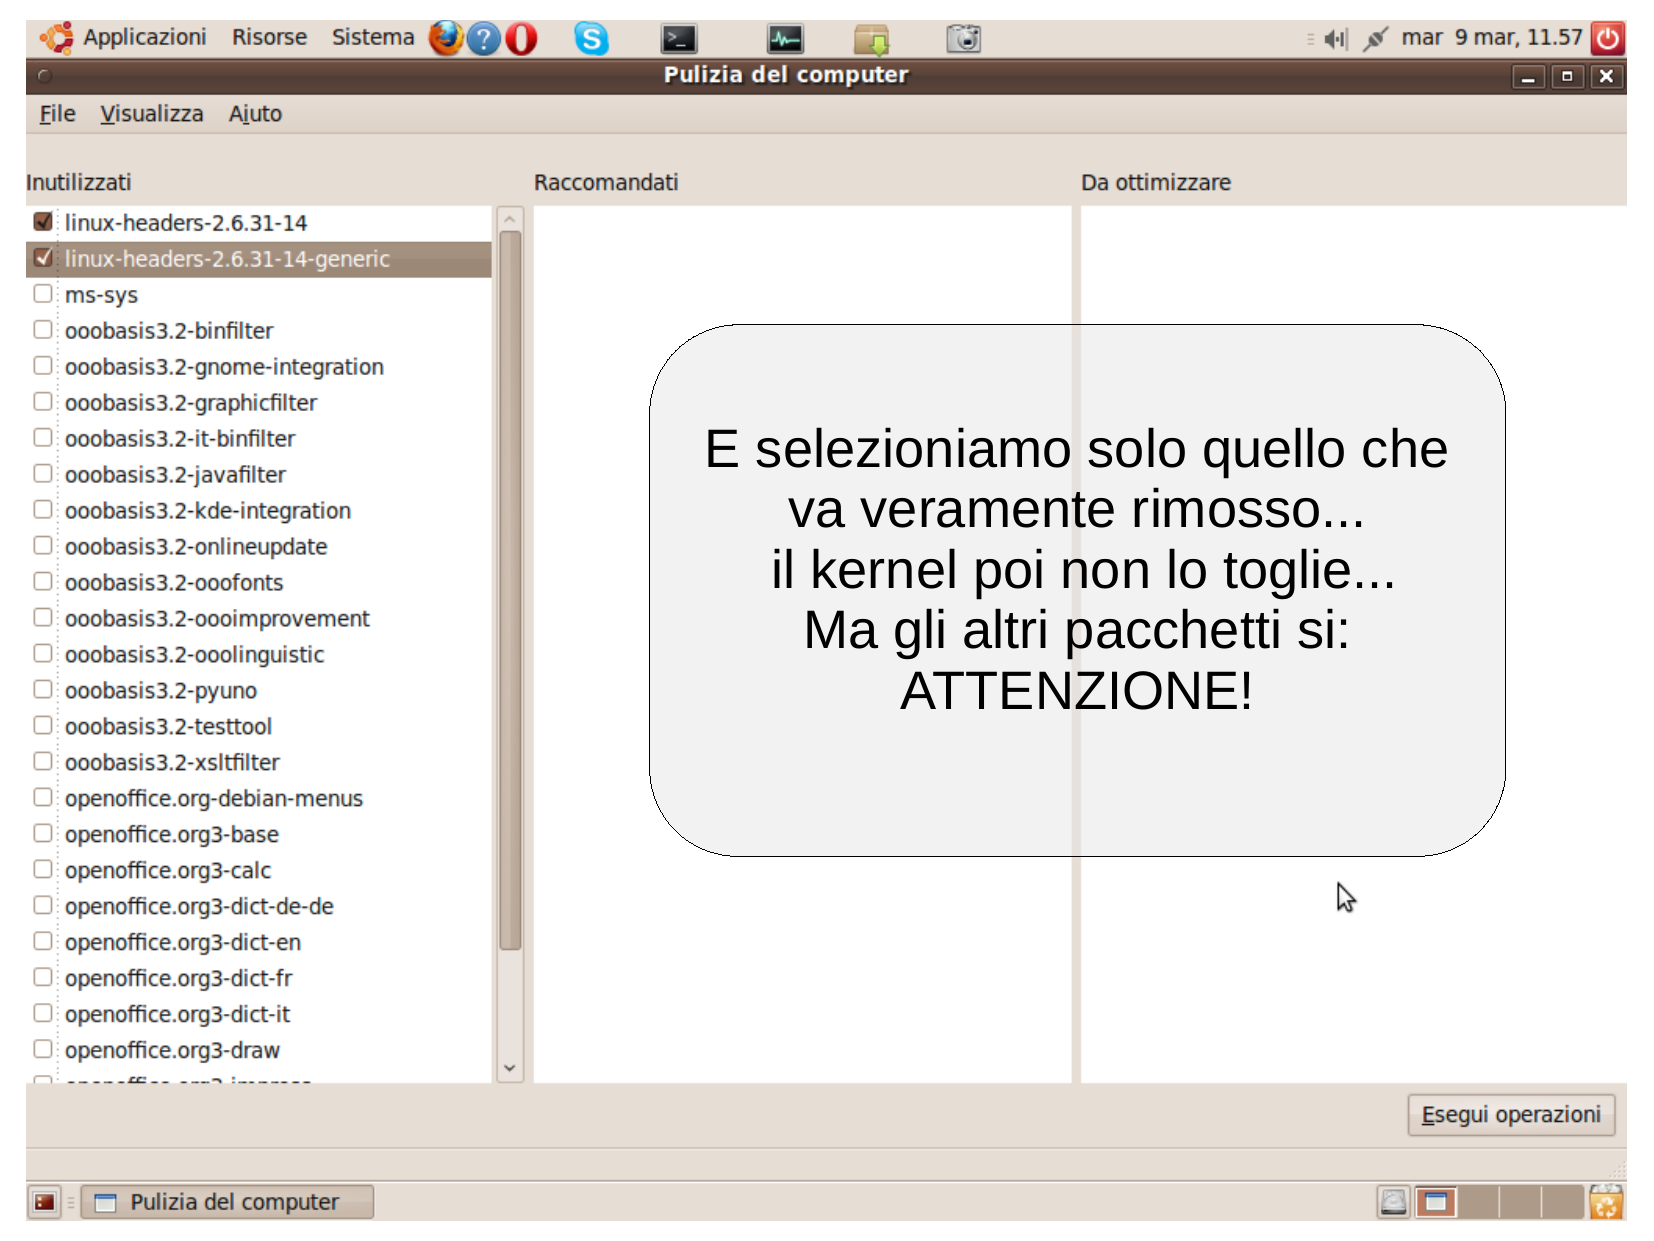

E selezioniamo solo quello che
va veramente rimosso...
 il kernel poi non lo toglie...
Ma gli altri pacchetti si:
ATTENZIONE!